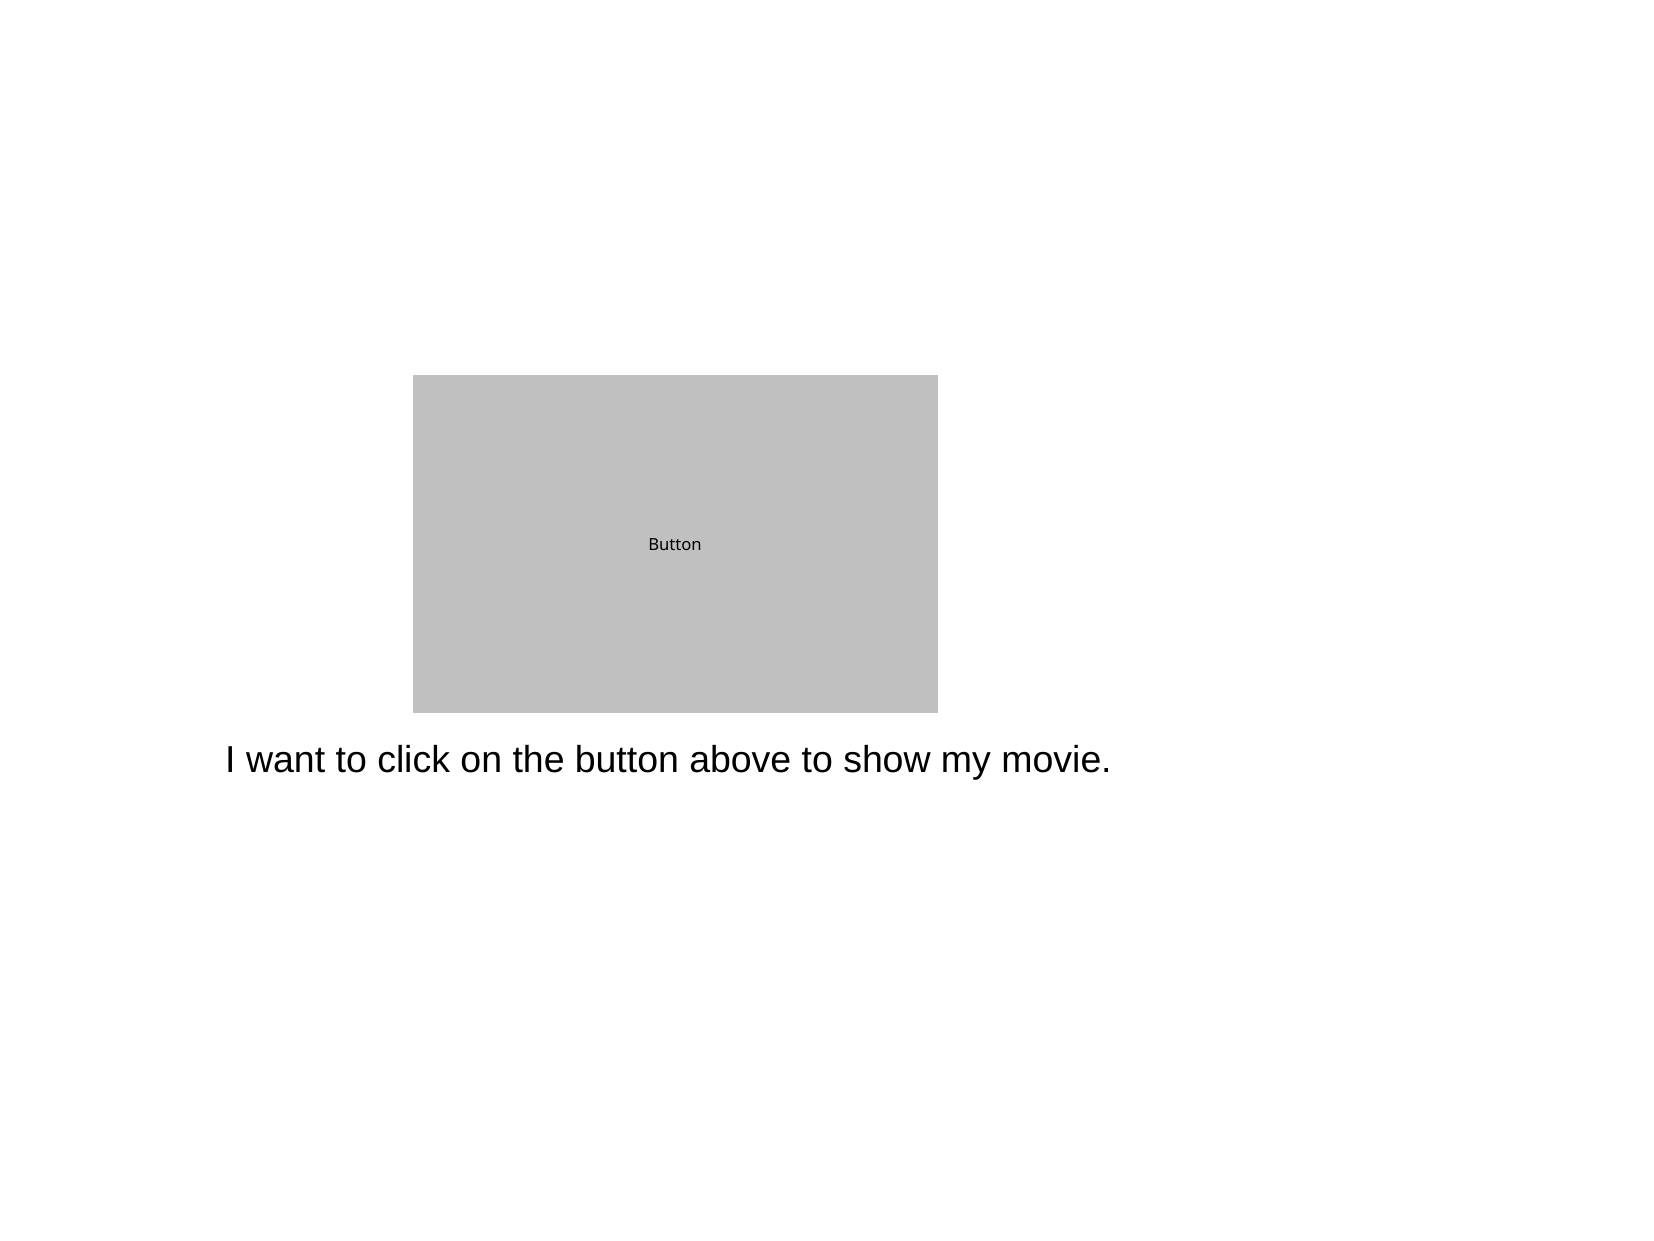

I want to click on the button above to show my movie.